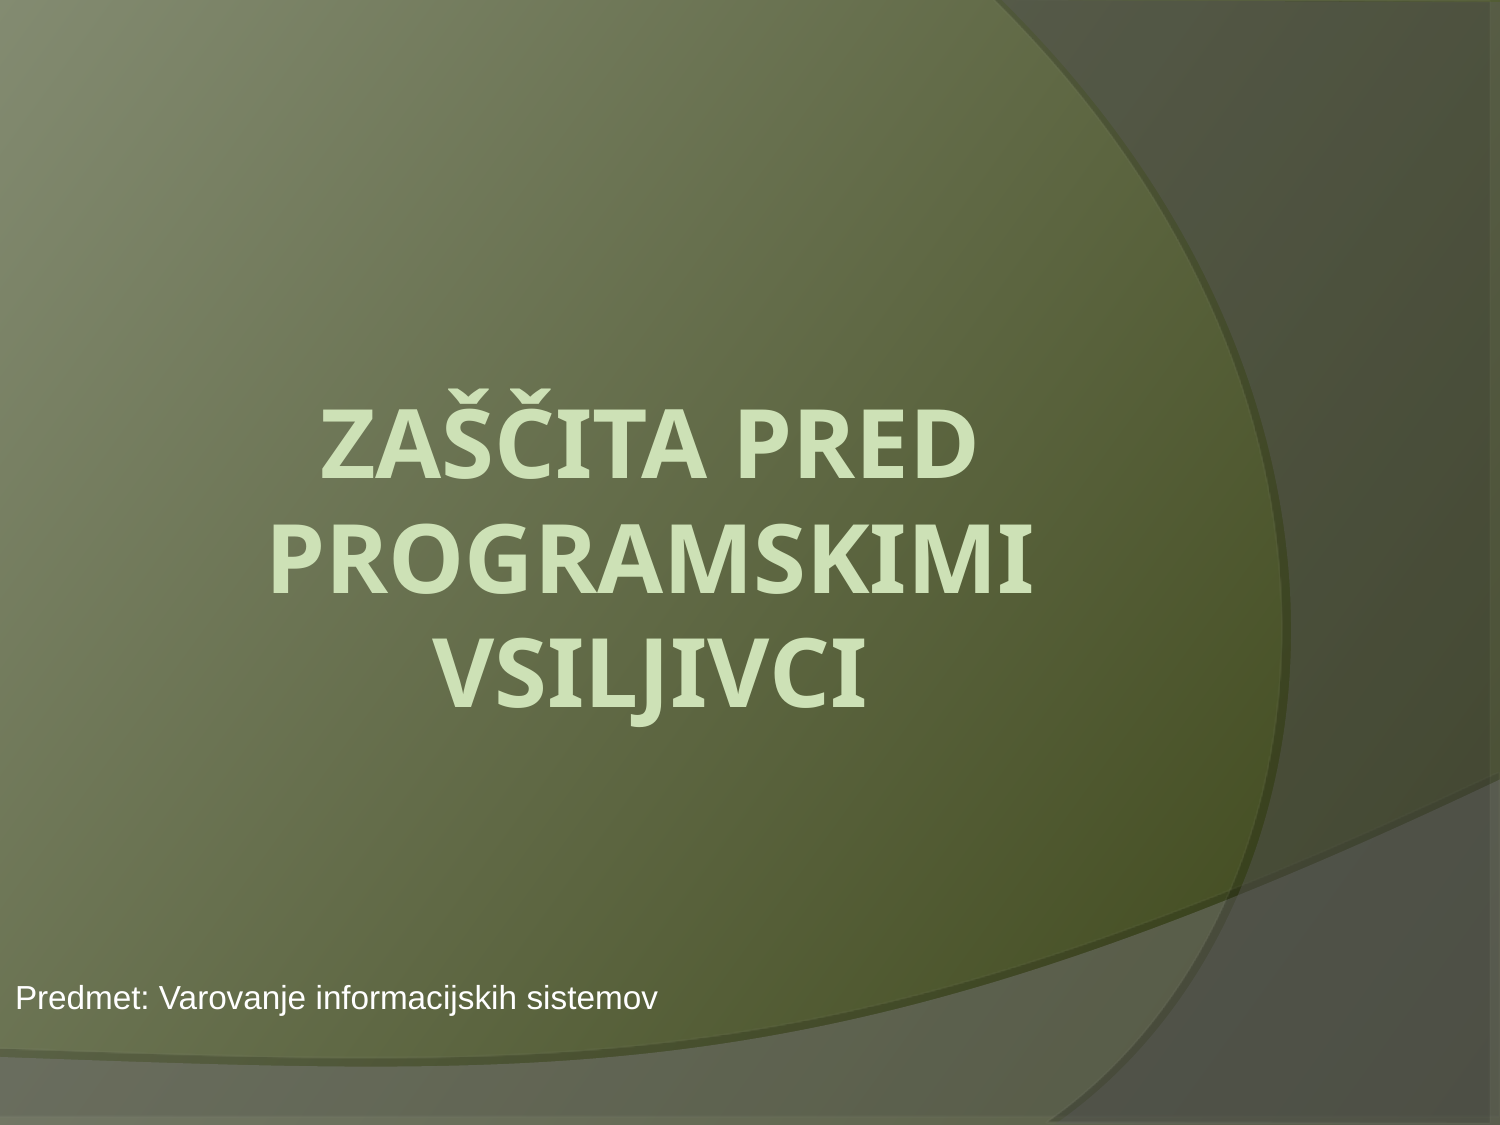

# ZAŠČITA PRED PROGRAMSKIMI VSILJIVCI
Predmet: Varovanje informacijskih sistemov